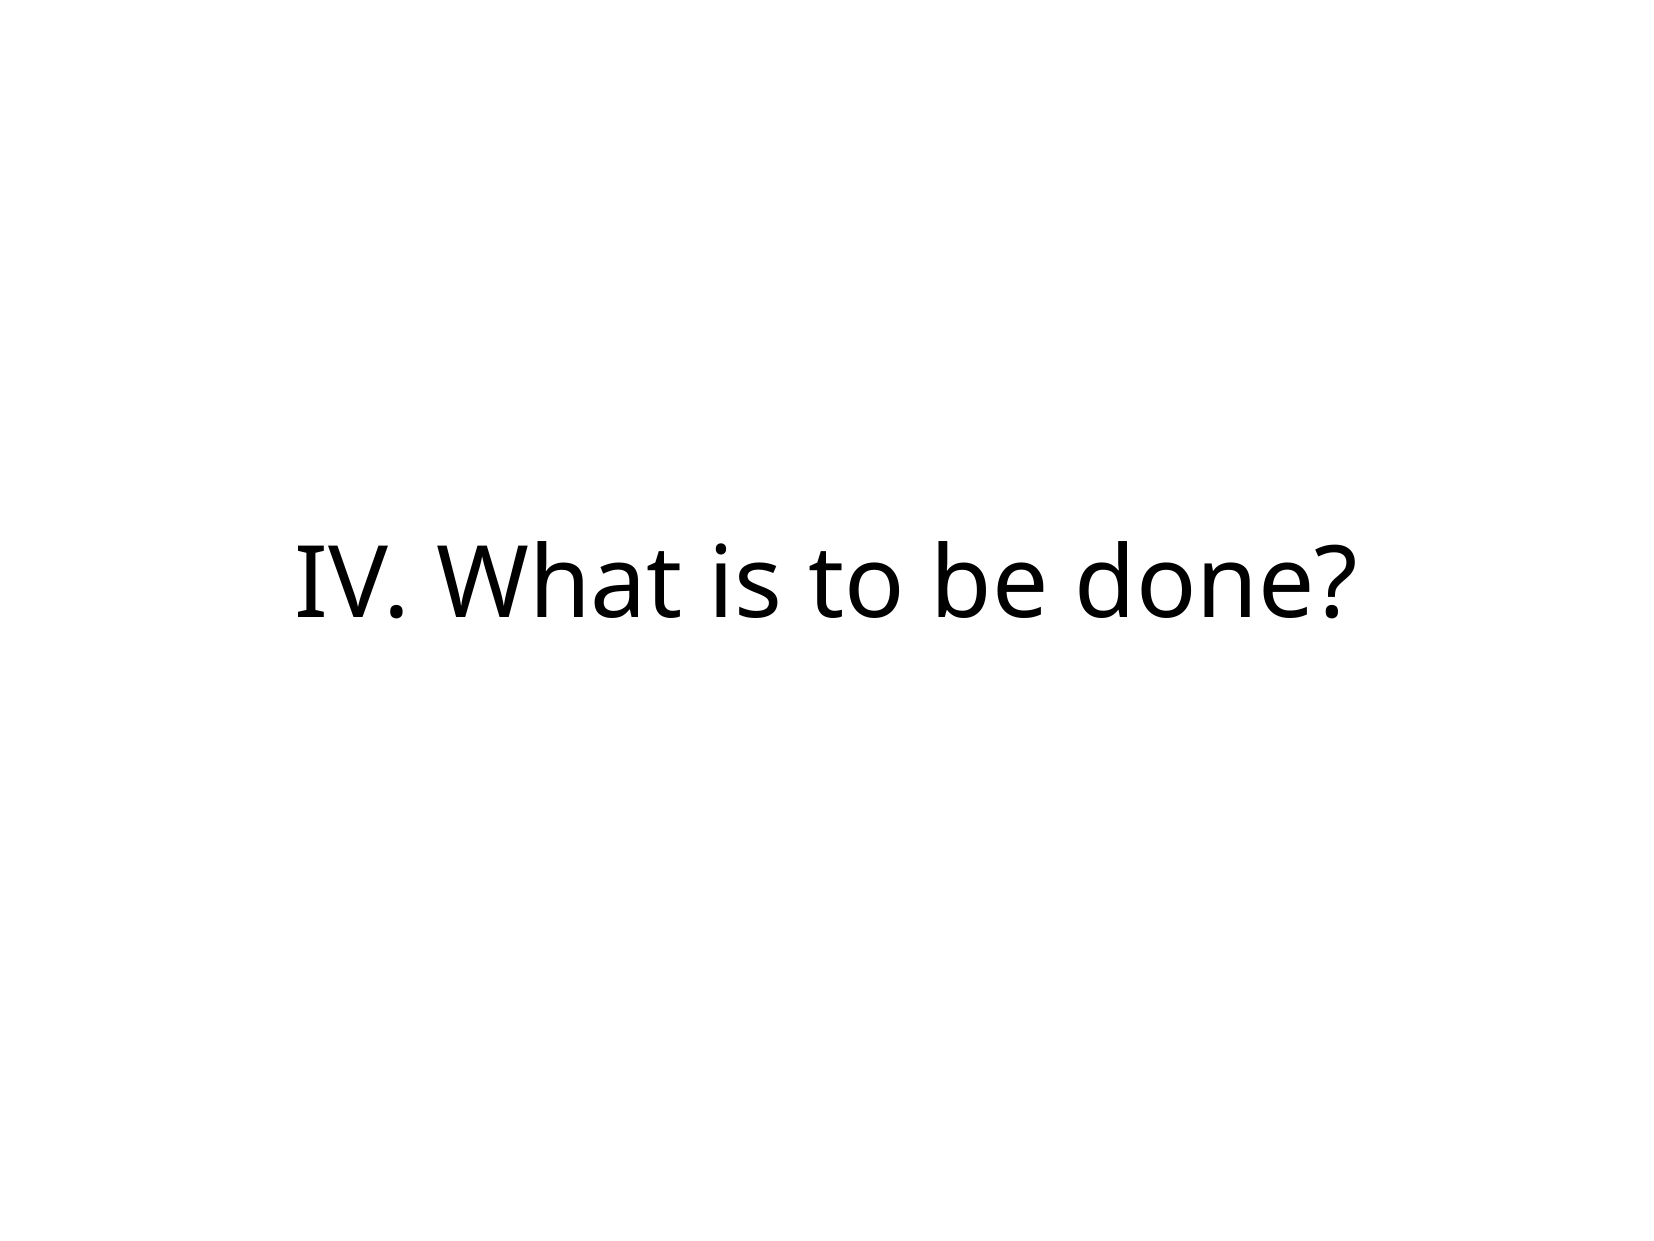

# IV. What is to be done?